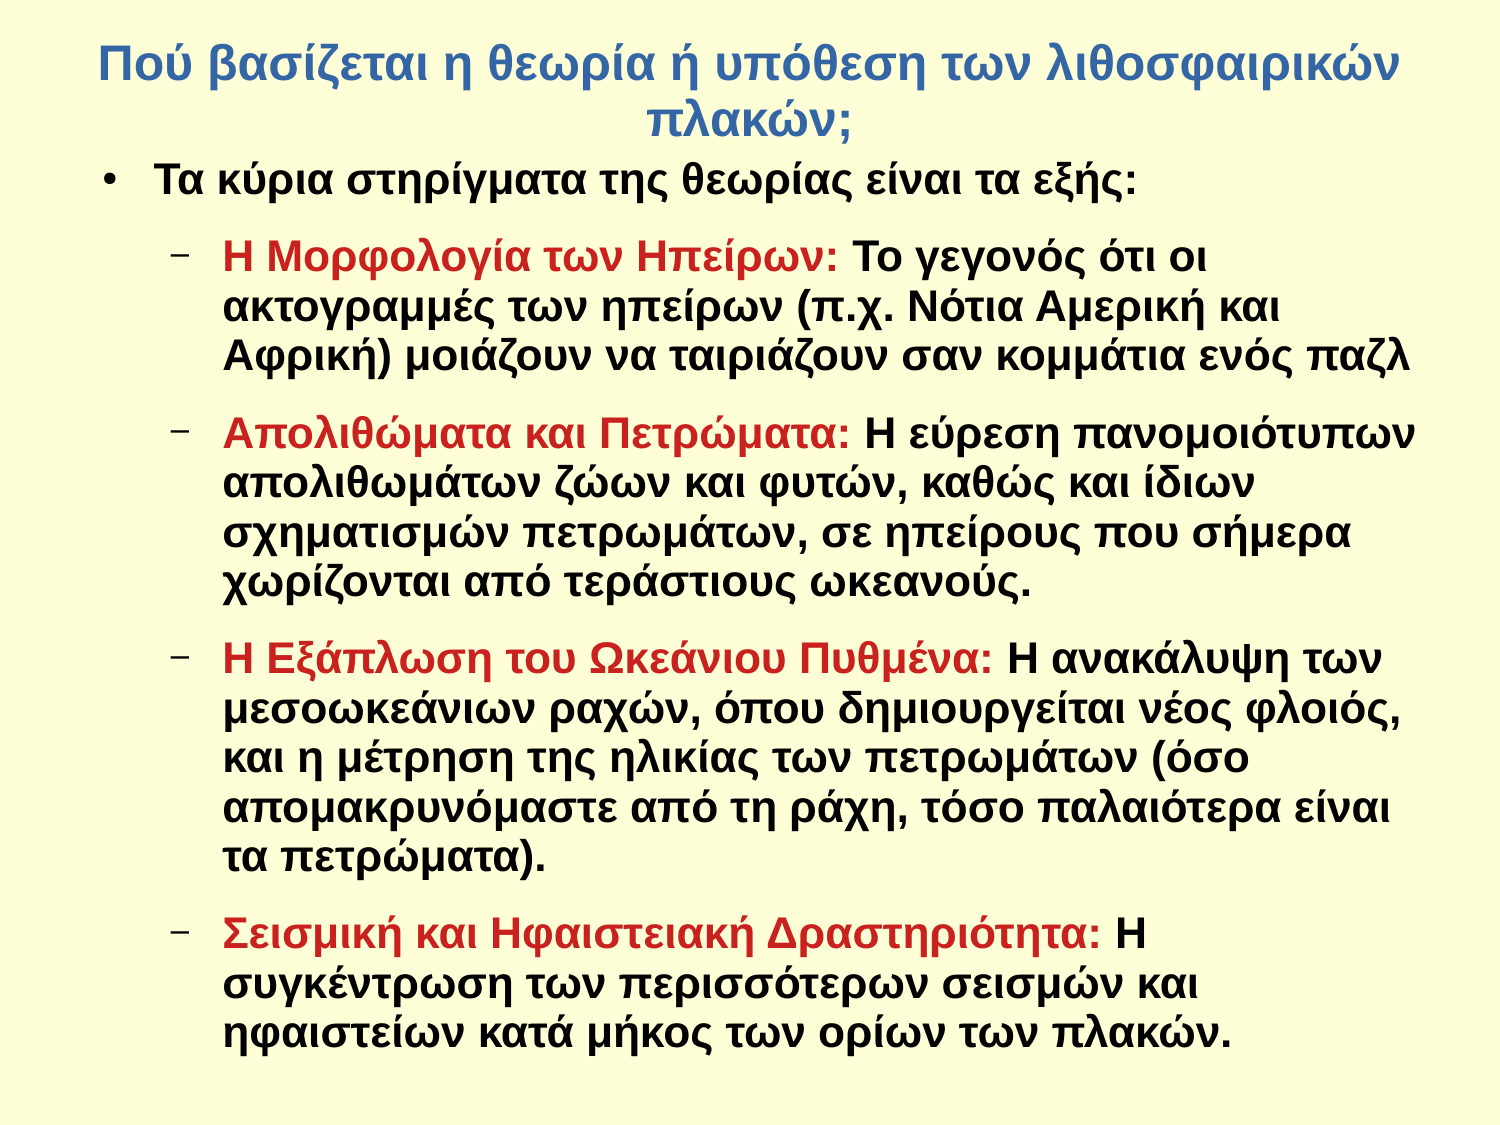

# Πού βασίζεται η θεωρία ή υπόθεση των λιθοσφαιρικών πλακών;
Τα κύρια στηρίγματα της θεωρίας είναι τα εξής:
Η Μορφολογία των Ηπείρων: Το γεγονός ότι οι ακτογραμμές των ηπείρων (π.χ. Νότια Αμερική και Αφρική) μοιάζουν να ταιριάζουν σαν κομμάτια ενός παζλ
Απολιθώματα και Πετρώματα: Η εύρεση πανομοιότυπων απολιθωμάτων ζώων και φυτών, καθώς και ίδιων σχηματισμών πετρωμάτων, σε ηπείρους που σήμερα χωρίζονται από τεράστιους ωκεανούς.
Η Εξάπλωση του Ωκεάνιου Πυθμένα: Η ανακάλυψη των μεσοωκεάνιων ραχών, όπου δημιουργείται νέος φλοιός, και η μέτρηση της ηλικίας των πετρωμάτων (όσο απομακρυνόμαστε από τη ράχη, τόσο παλαιότερα είναι τα πετρώματα).
Σεισμική και Ηφαιστειακή Δραστηριότητα: Η συγκέντρωση των περισσότερων σεισμών και ηφαιστείων κατά μήκος των ορίων των πλακών.